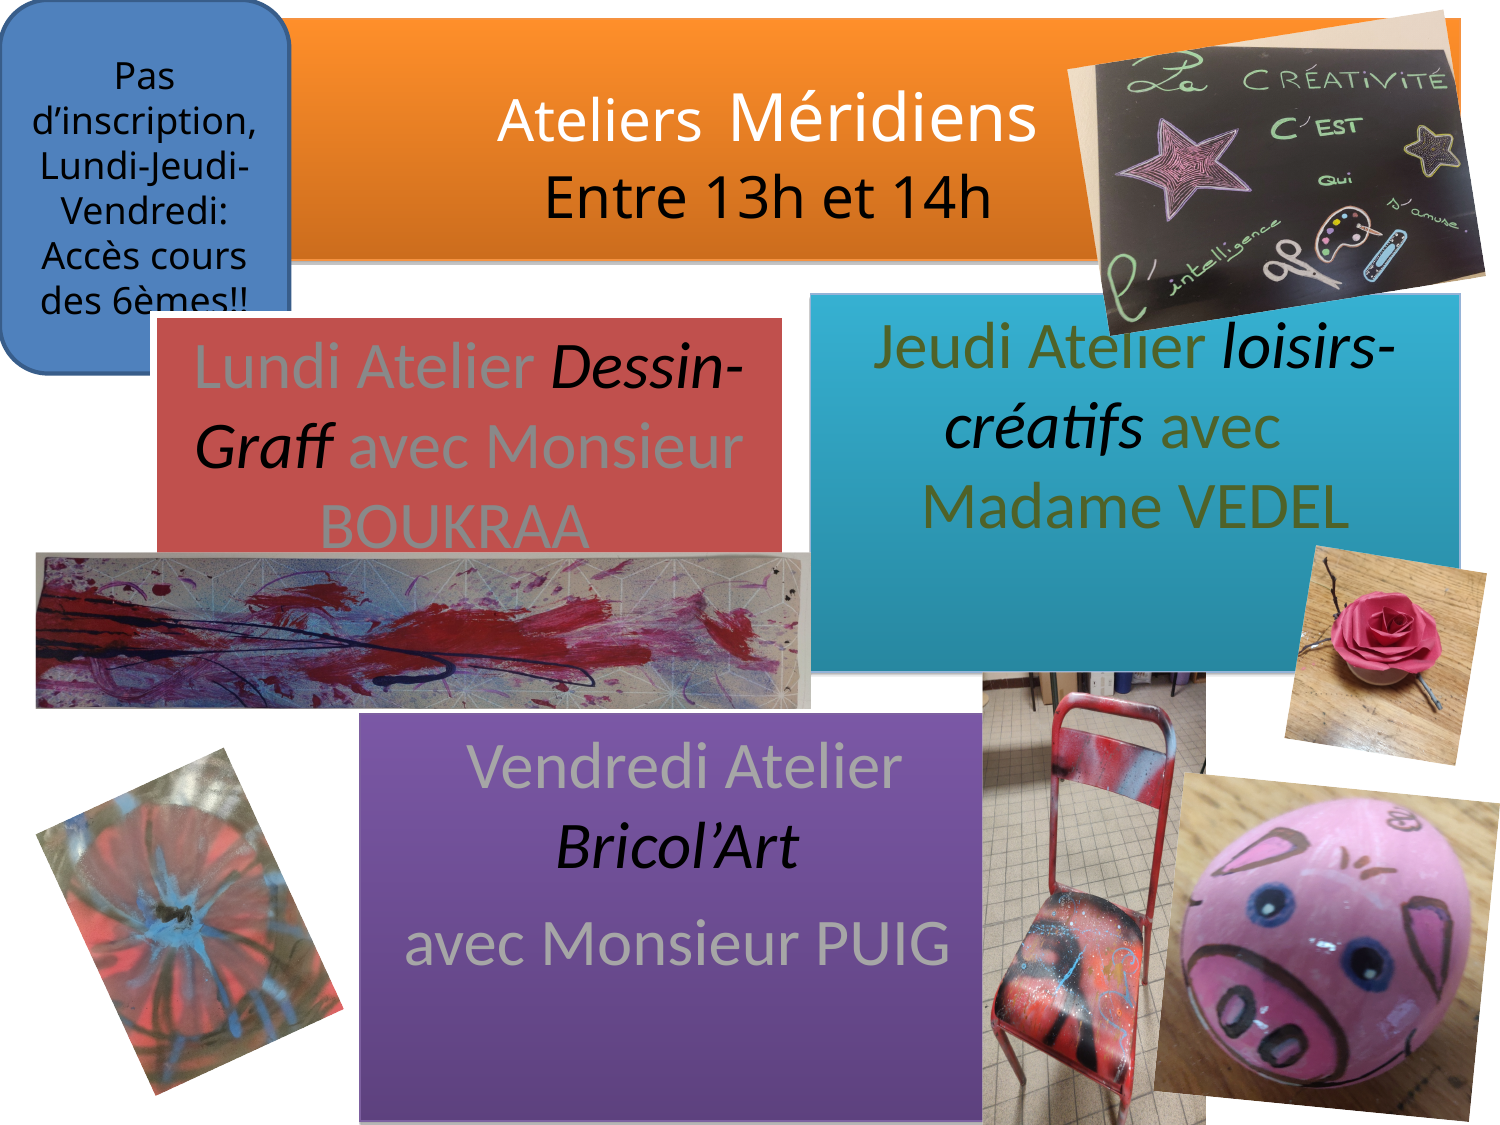

Pas d’inscription, Lundi-Jeudi-Vendredi: Accès cours des 6èmes!!
# Ateliers Méridiens Entre 13h et 14h
Jeudi Atelier loisirs-créatifs avec Madame VEDEL
Lundi Atelier Dessin-Graff avec Monsieur BOUKRAA
Vendredi Atelier Bricol’Art
avec Monsieur PUIG